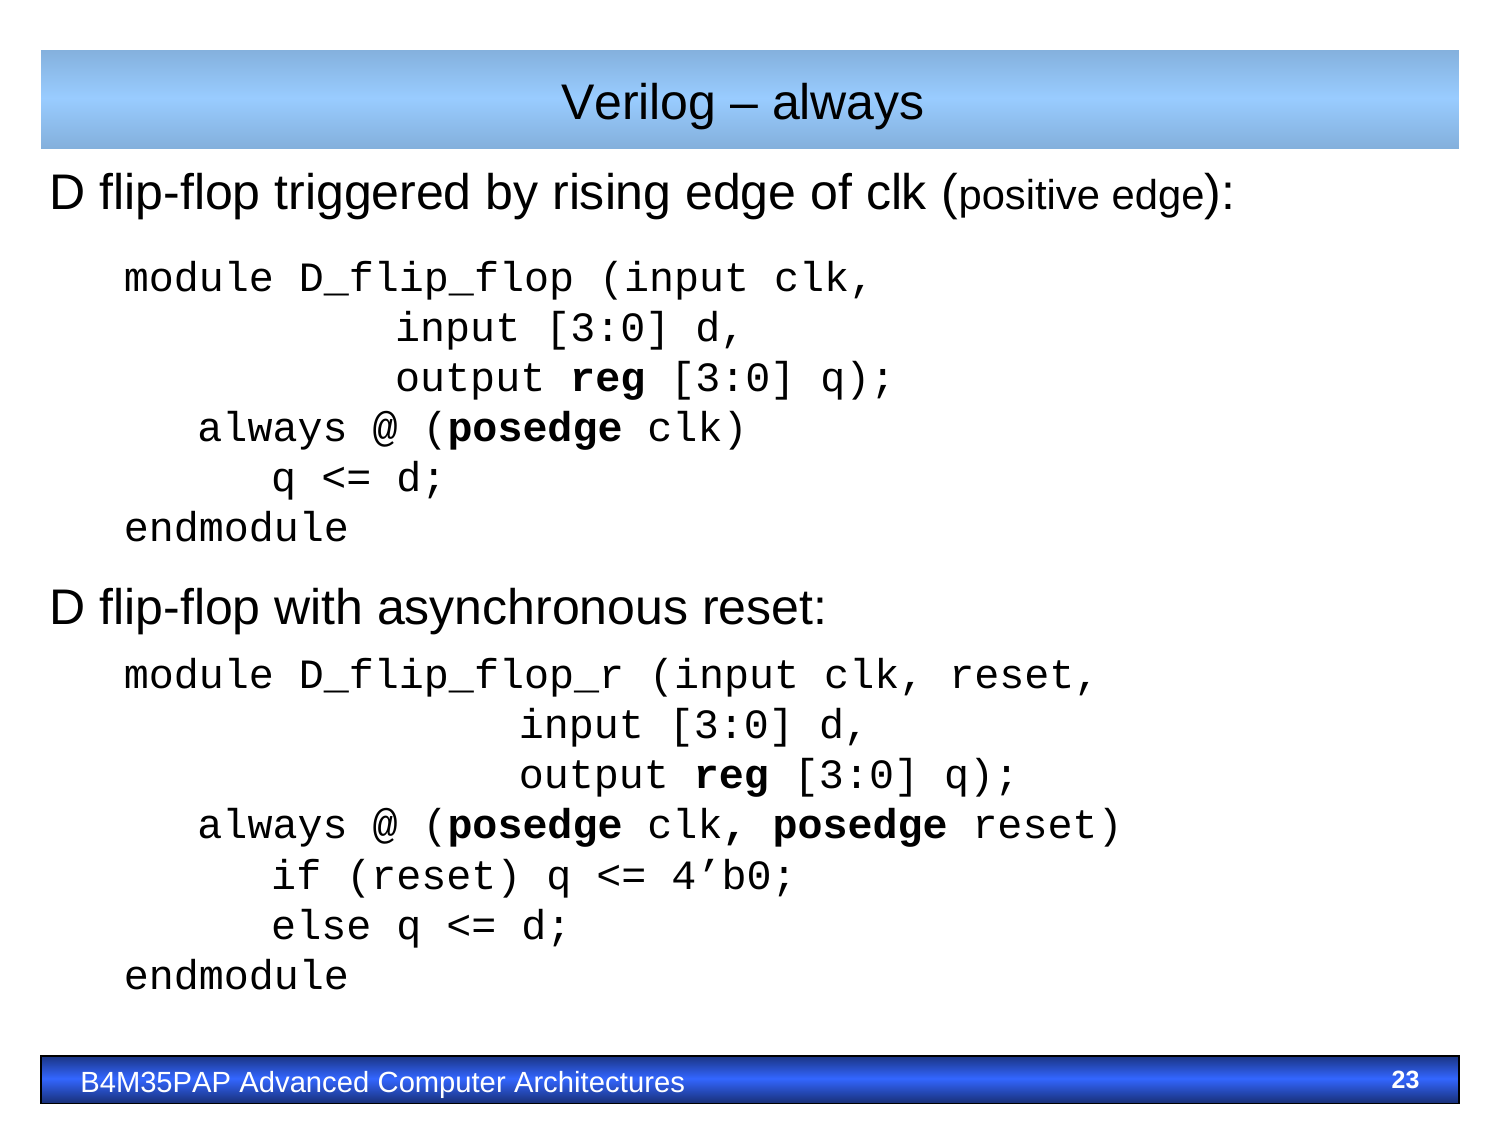

# Verilog – always
D flip-flop triggered by rising edge of clk (positive edge):
	module D_flip_flop (input clk,
				 input [3:0] d,
 			 	 output reg [3:0] q);
		always @ (posedge clk)
			q <= d;
	endmodule
D flip-flop with asynchronous reset:
	module D_flip_flop_r (input clk, reset,
			 	 input [3:0] d,
			 	 output reg [3:0] q);
		always @ (posedge clk, posedge reset)
			if (reset) q <= 4’b0;
			else q <= d;
	endmodule